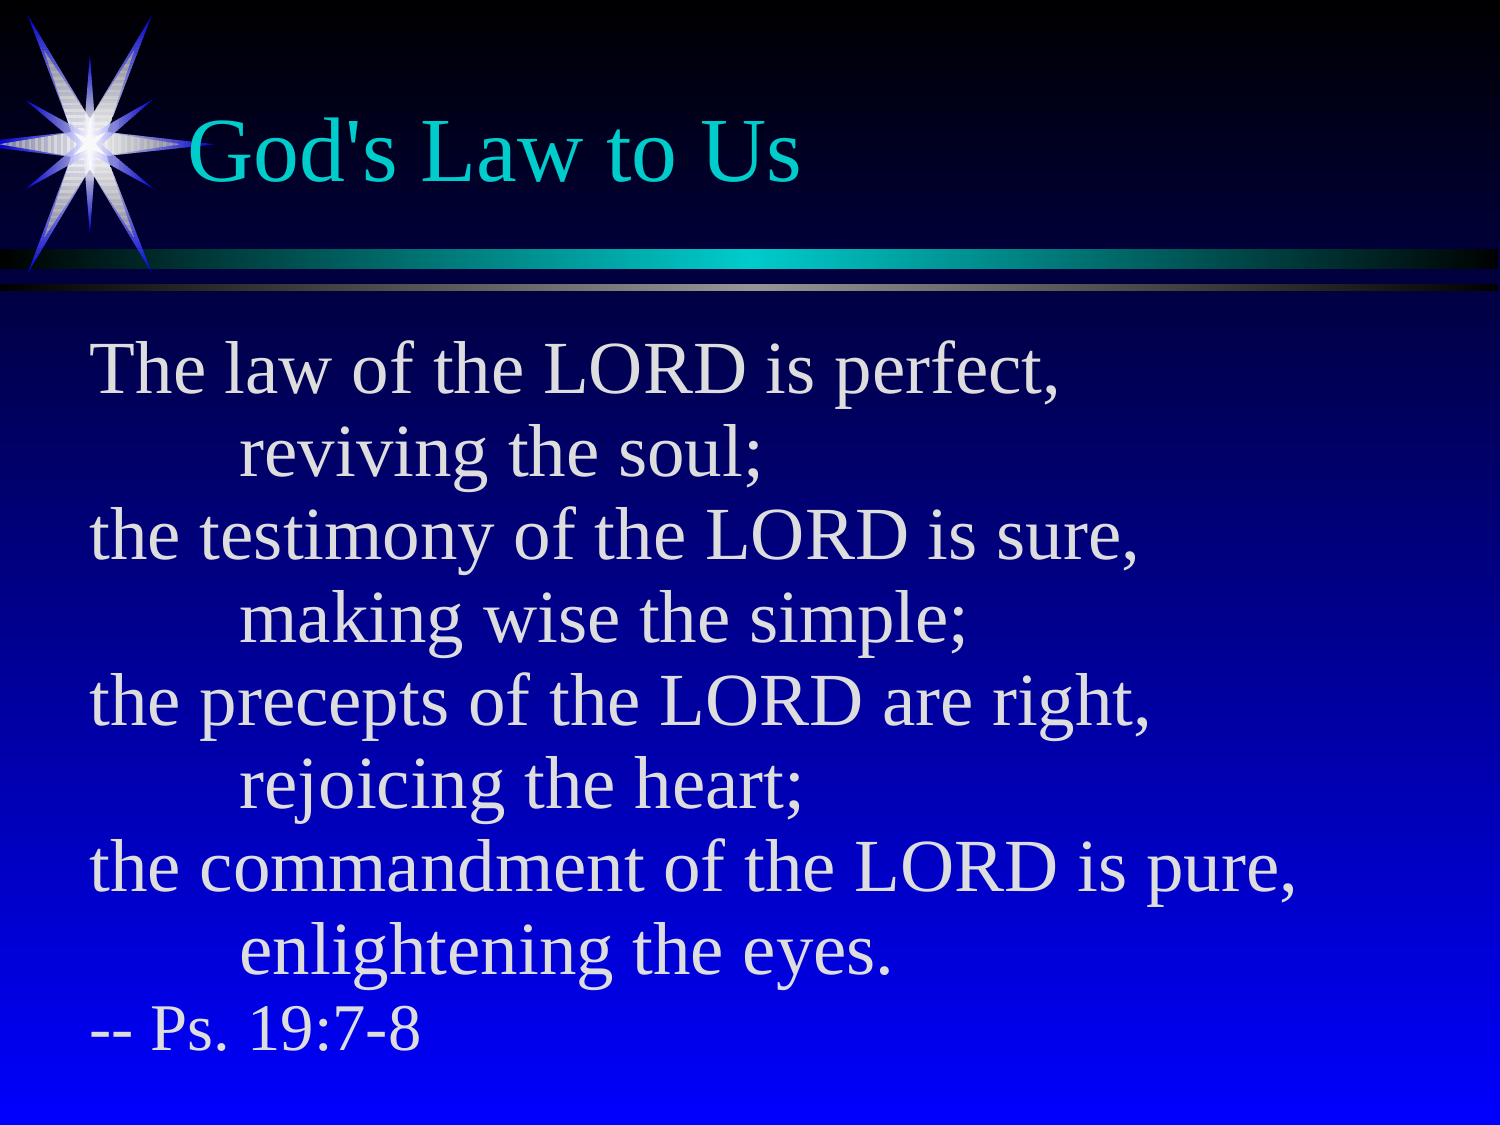

# God's Law to Us
The law of the LORD is perfect,
	reviving the soul;
the testimony of the LORD is sure,
	making wise the simple;
the precepts of the LORD are right,
	rejoicing the heart;
the commandment of the LORD is pure,
	enlightening the eyes.
-- Ps. 19:7-8